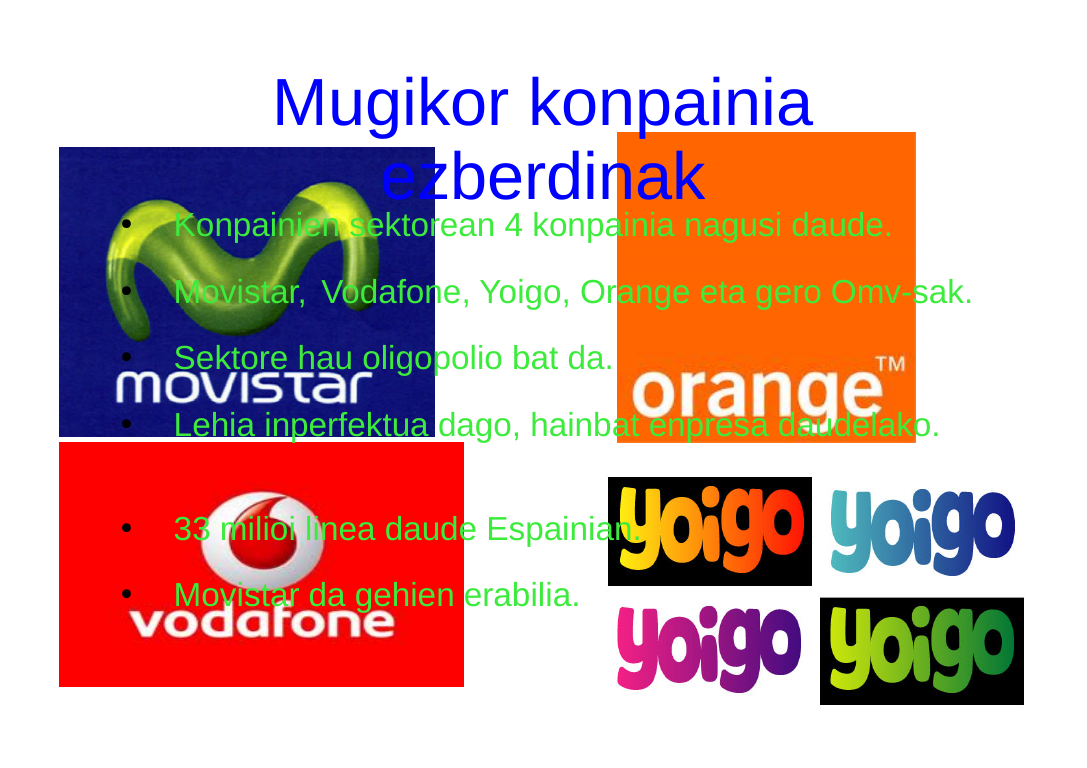

# Mugikor konpainia ezberdinak
Konpainien sektorean 4 konpainia nagusi daude.
Movistar, 	Vodafone, Yoigo, Orange eta gero Omv-sak.
Sektore hau oligopolio bat da.
Lehia inperfektua dago, hainbat enpresa daudelako.
33 milioi linea daude Espainian.
Movistar da gehien erabilia.